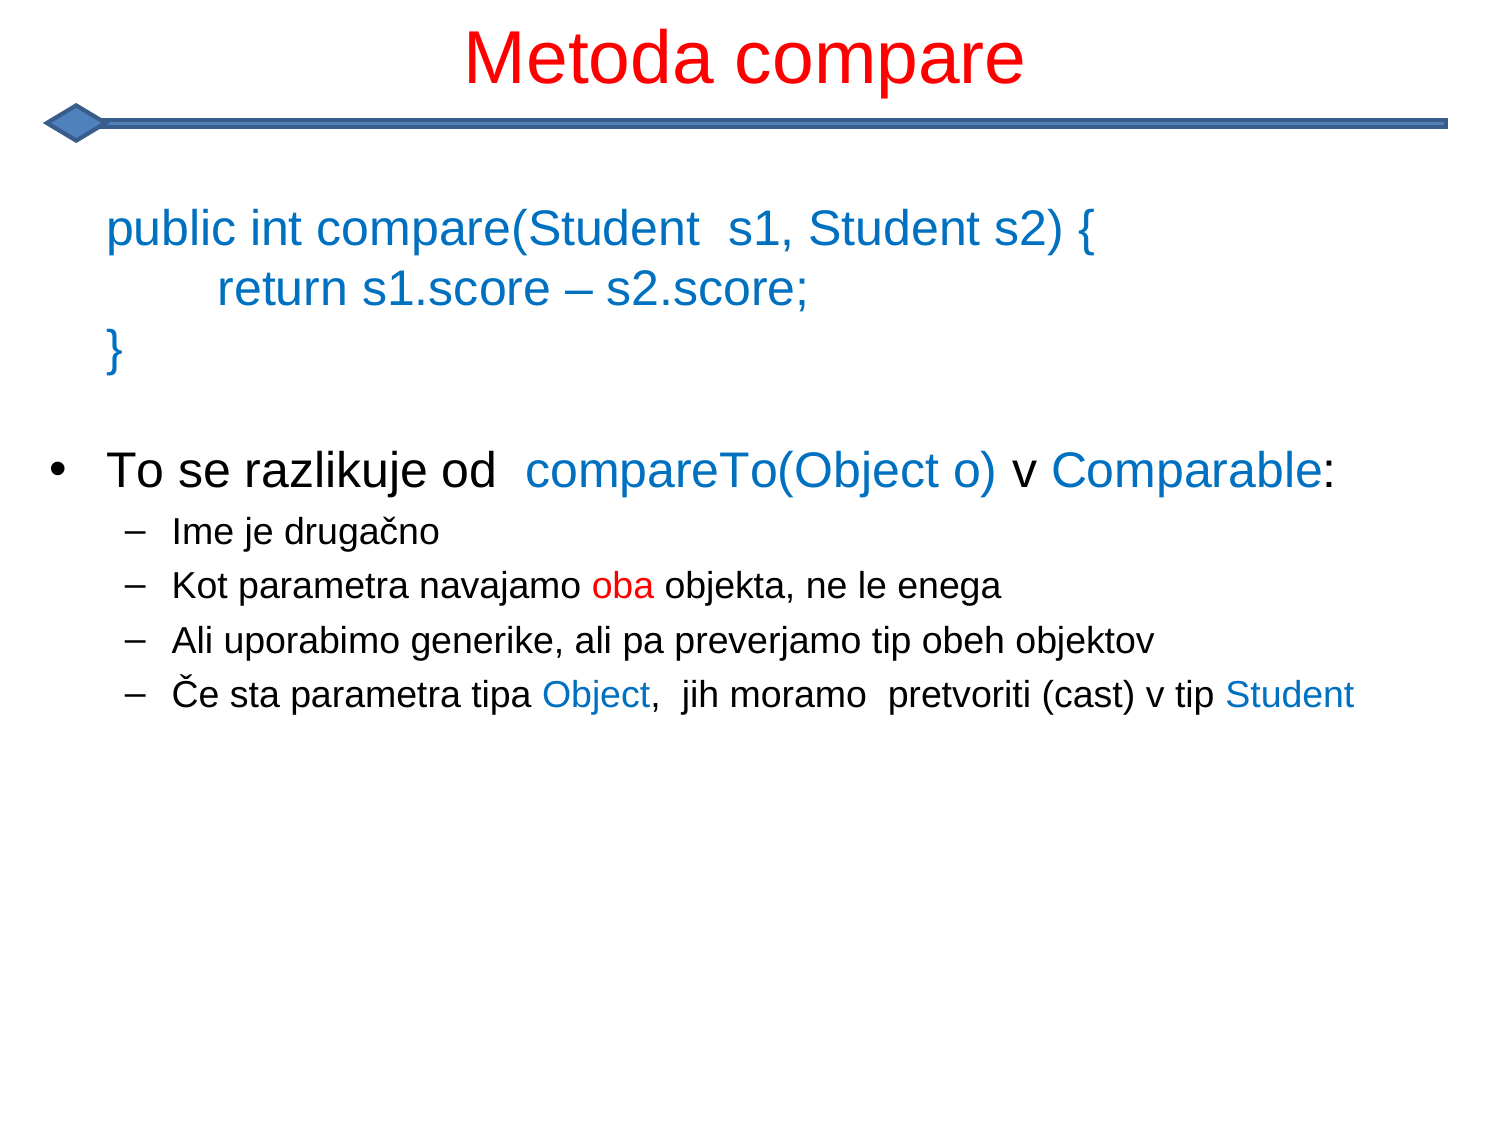

# Metoda compare
public int compare(Student s1, Student s2) {
 return s1.score – s2.score;
}
To se razlikuje od compareTo(Object o) v Comparable:
Ime je drugačno
Kot parametra navajamo oba objekta, ne le enega
Ali uporabimo generike, ali pa preverjamo tip obeh objektov
Če sta parametra tipa Object, jih moramo pretvoriti (cast) v tip Student